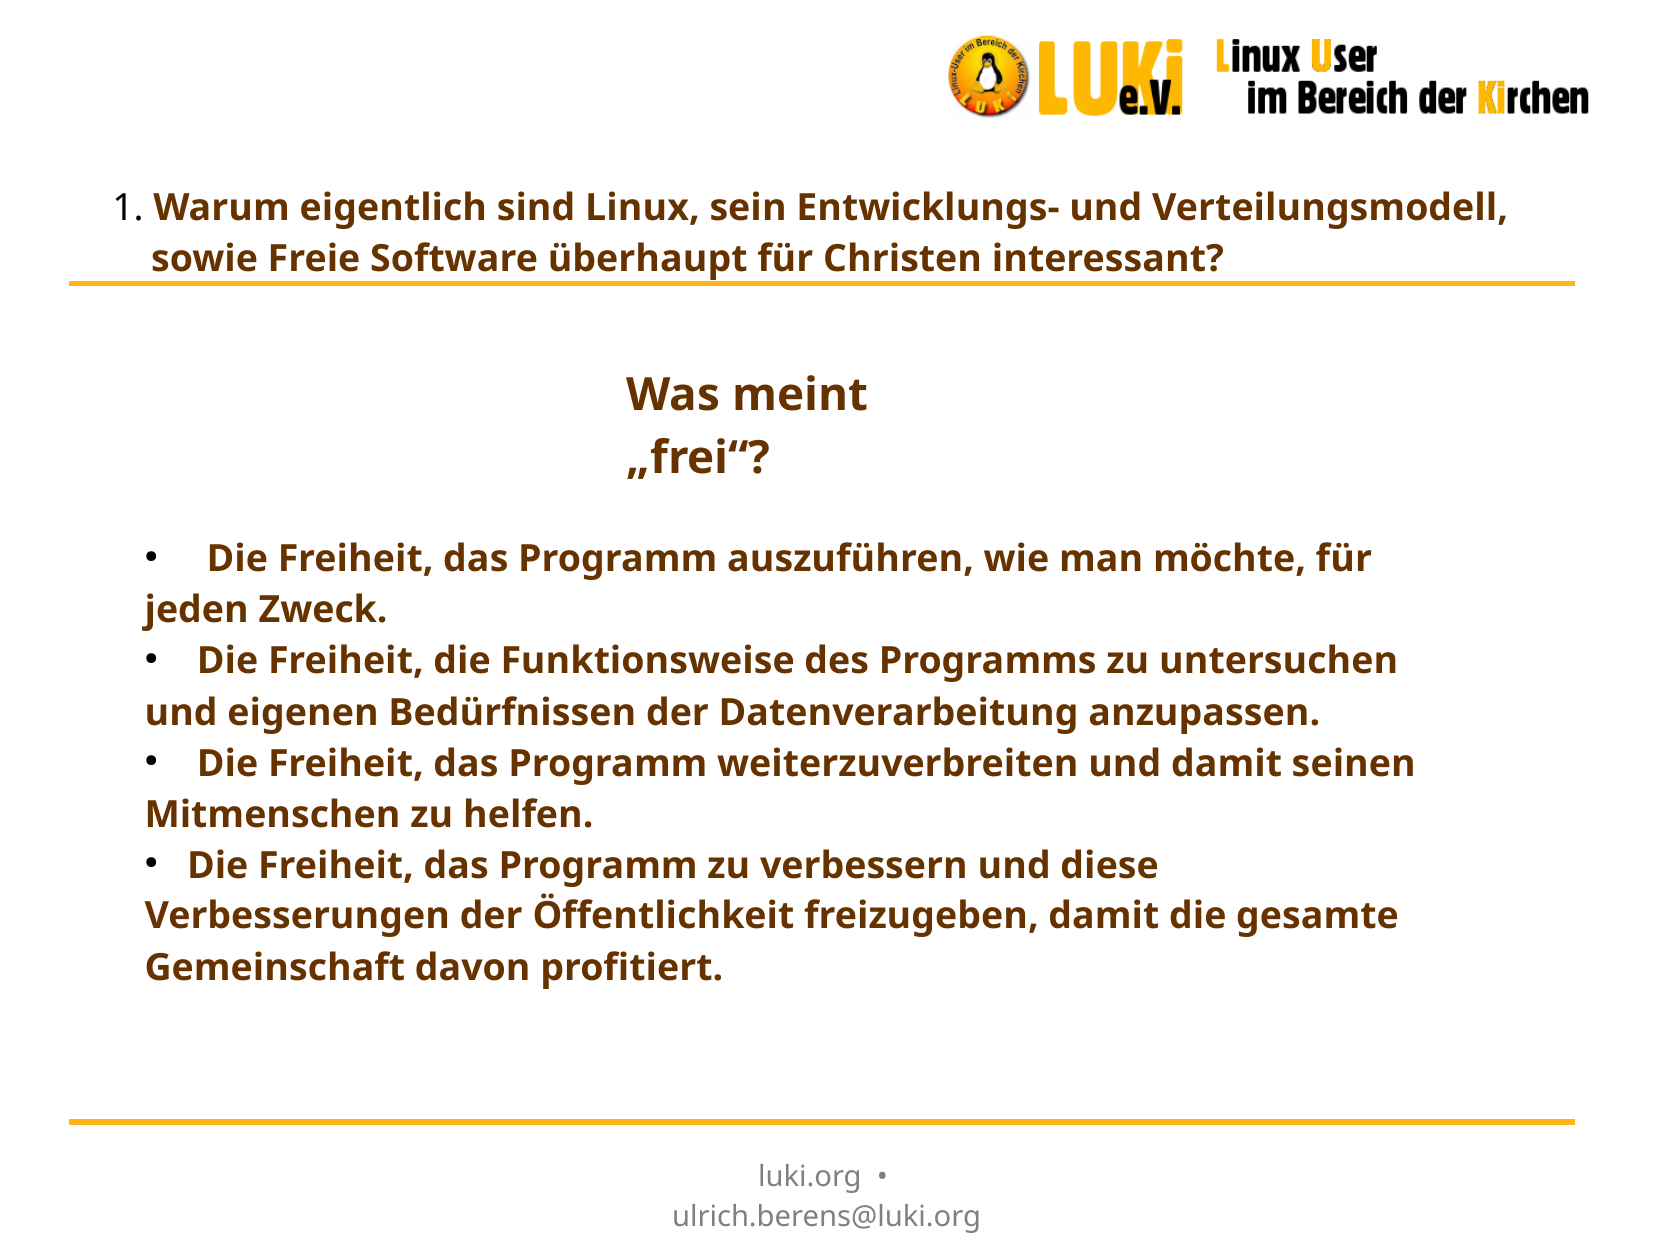

Warum eigentlich sind Linux, sein Entwicklungs- und Verteilungsmodell,
 sowie Freie Software überhaupt für Christen interessant?
Was meint „frei“?
 Die Freiheit, das Programm auszuführen, wie man möchte, für jeden Zweck.
 Die Freiheit, die Funktionsweise des Programms zu untersuchen und eigenen Bedürfnissen der Datenverarbeitung anzupassen.
 Die Freiheit, das Programm weiterzuverbreiten und damit seinen Mitmenschen zu helfen.
 Die Freiheit, das Programm zu verbessern und diese Verbesserungen der Öffentlichkeit freizugeben, damit die gesamte Gemeinschaft davon profitiert.
luki.org • ulrich.berens@luki.org